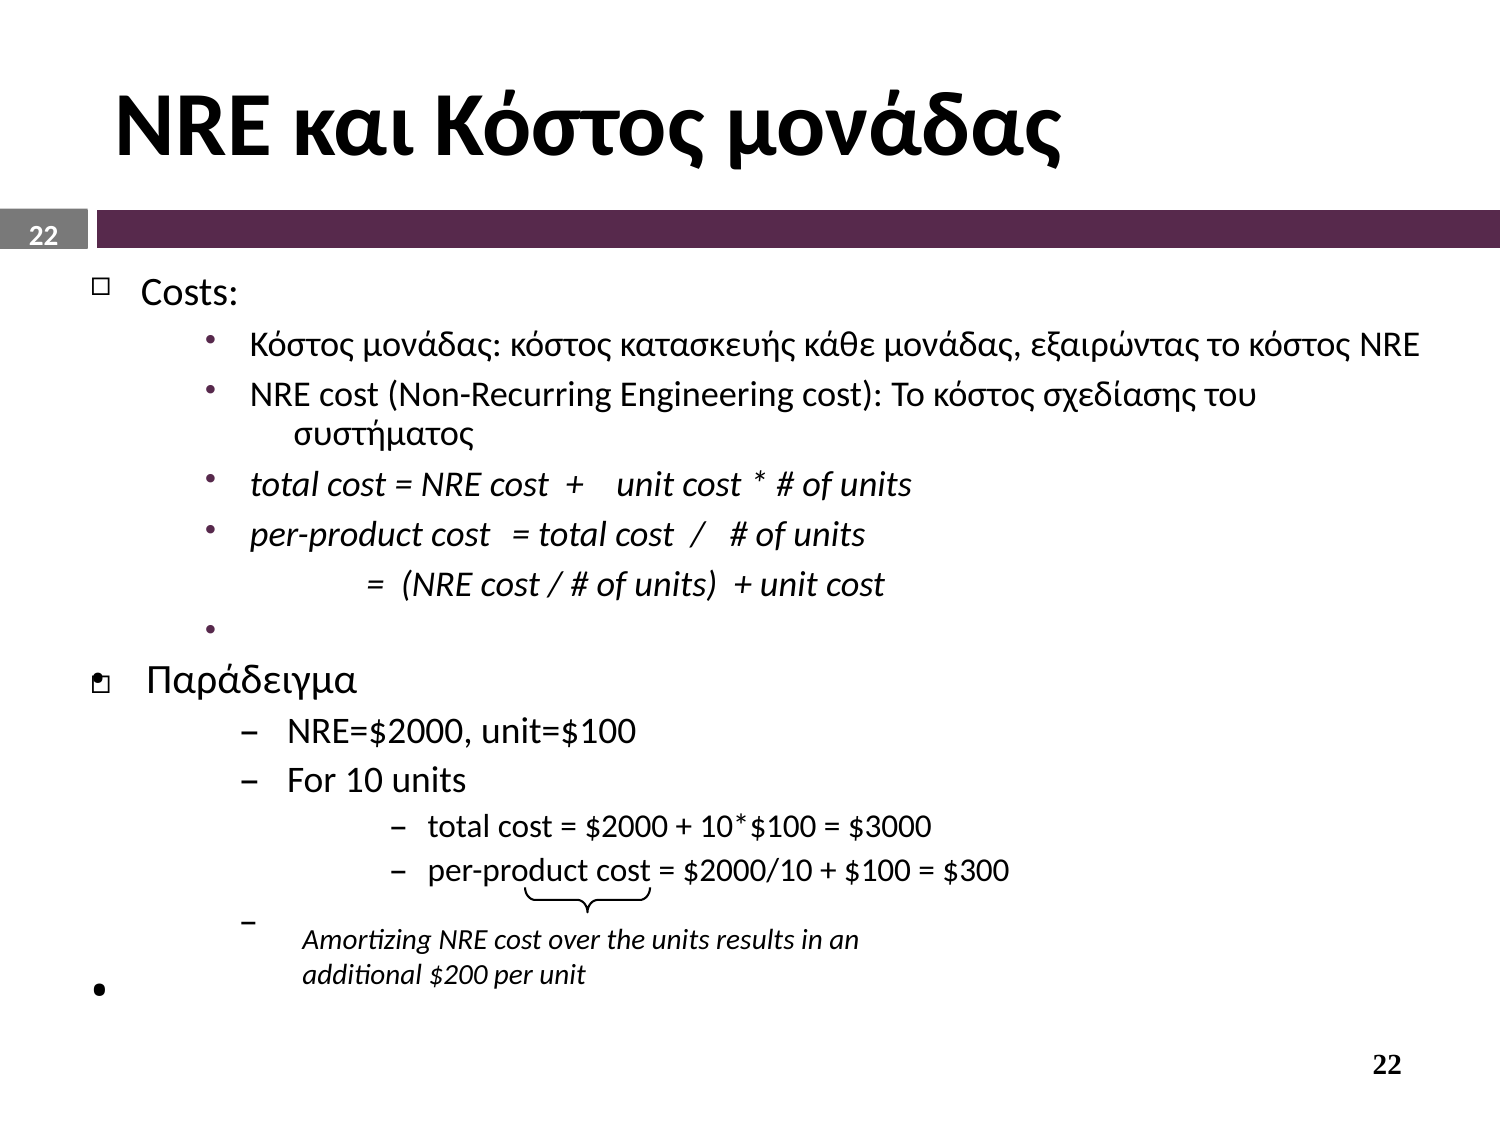

# NRE και Κόστος μονάδας
22
Costs:
Κόστος μονάδας: κόστος κατασκευής κάθε μονάδας, εξαιρώντας το κόστος NRE
NRE cost (Non-Recurring Engineering cost): Το κόστος σχεδίασης του συστήματος
total cost = NRE cost + unit cost * # of units
per-product cost 	= total cost / # of units
				= (NRE cost / # of units) + unit cost
Παράδειγμα
NRE=$2000, unit=$100
For 10 units
total cost = $2000 + 10*$100 = $3000
per-product cost = $2000/10 + $100 = $300
Amortizing NRE cost over the units results in an additional $200 per unit
21